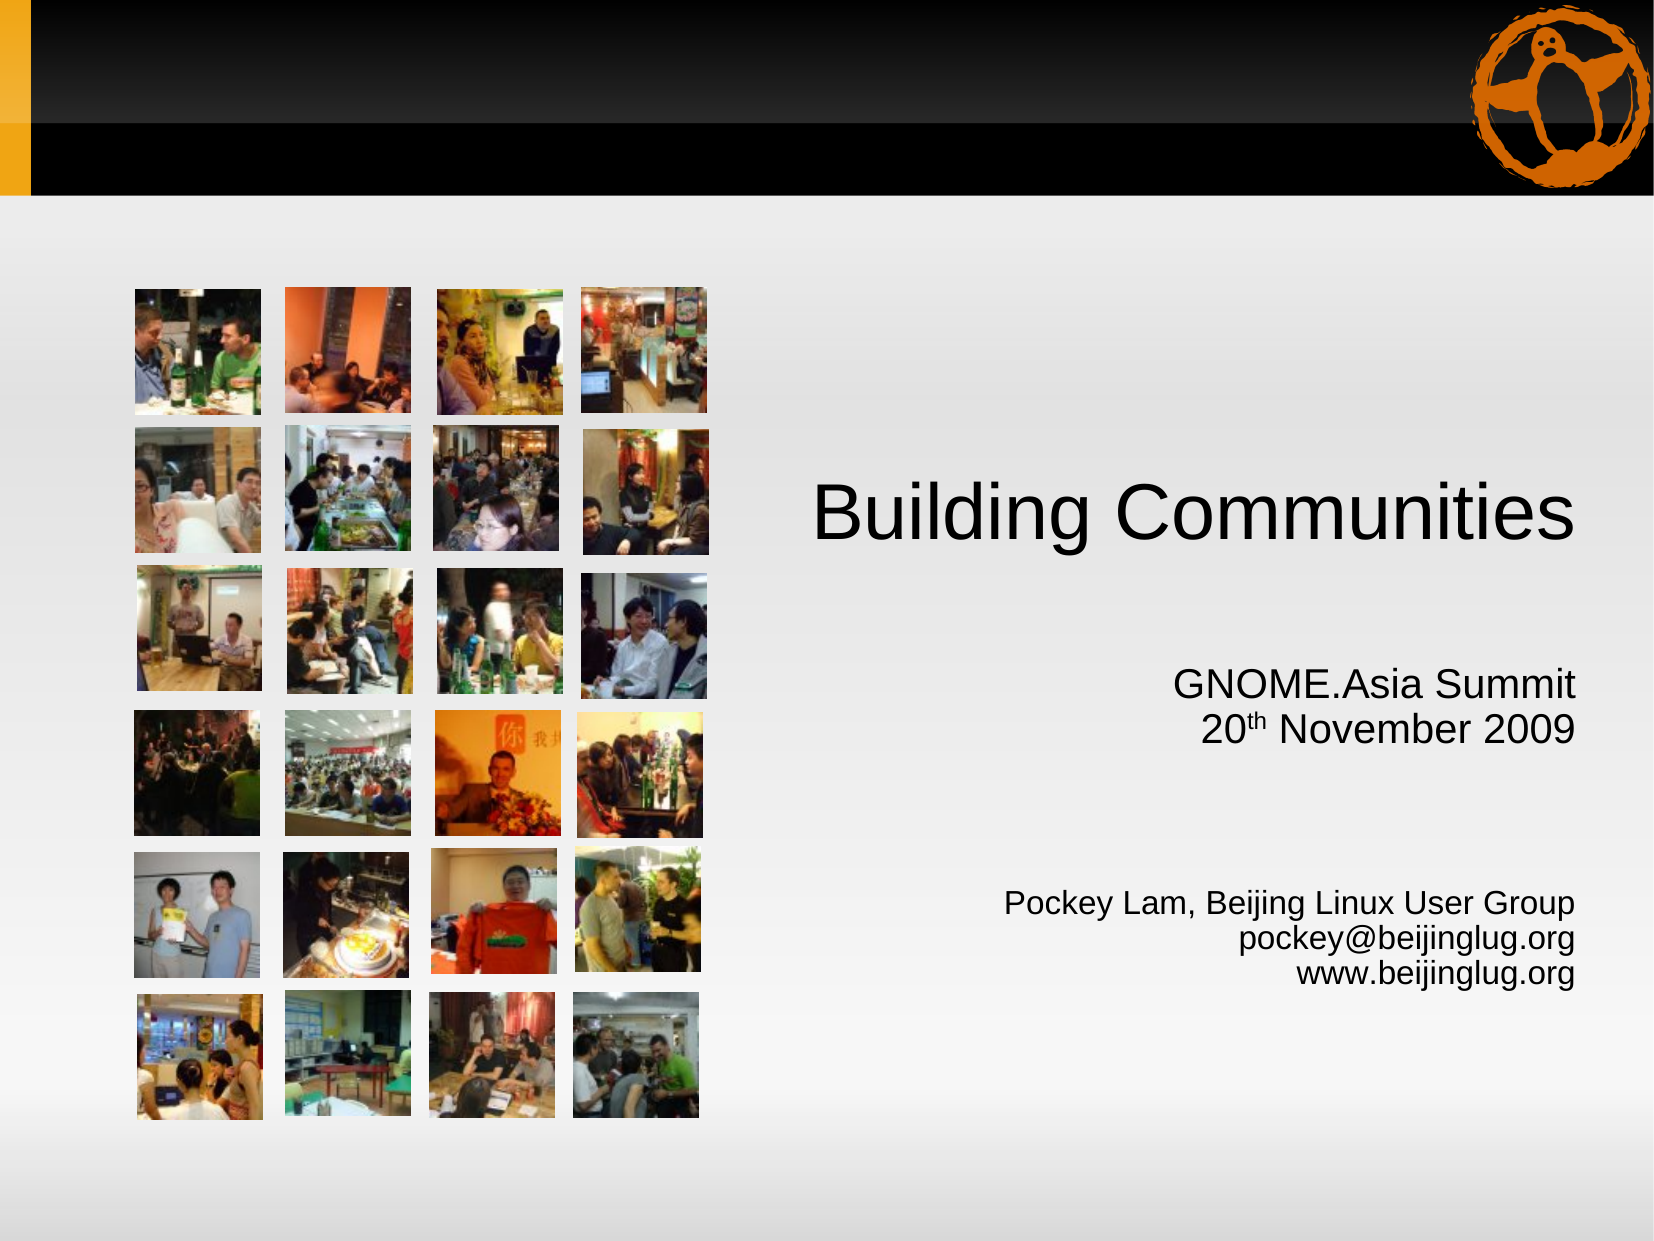

# Building Communities
GNOME.Asia Summit
20th November 2009
Pockey Lam, Beijing Linux User Group
pockey@beijinglug.org
www.beijinglug.org